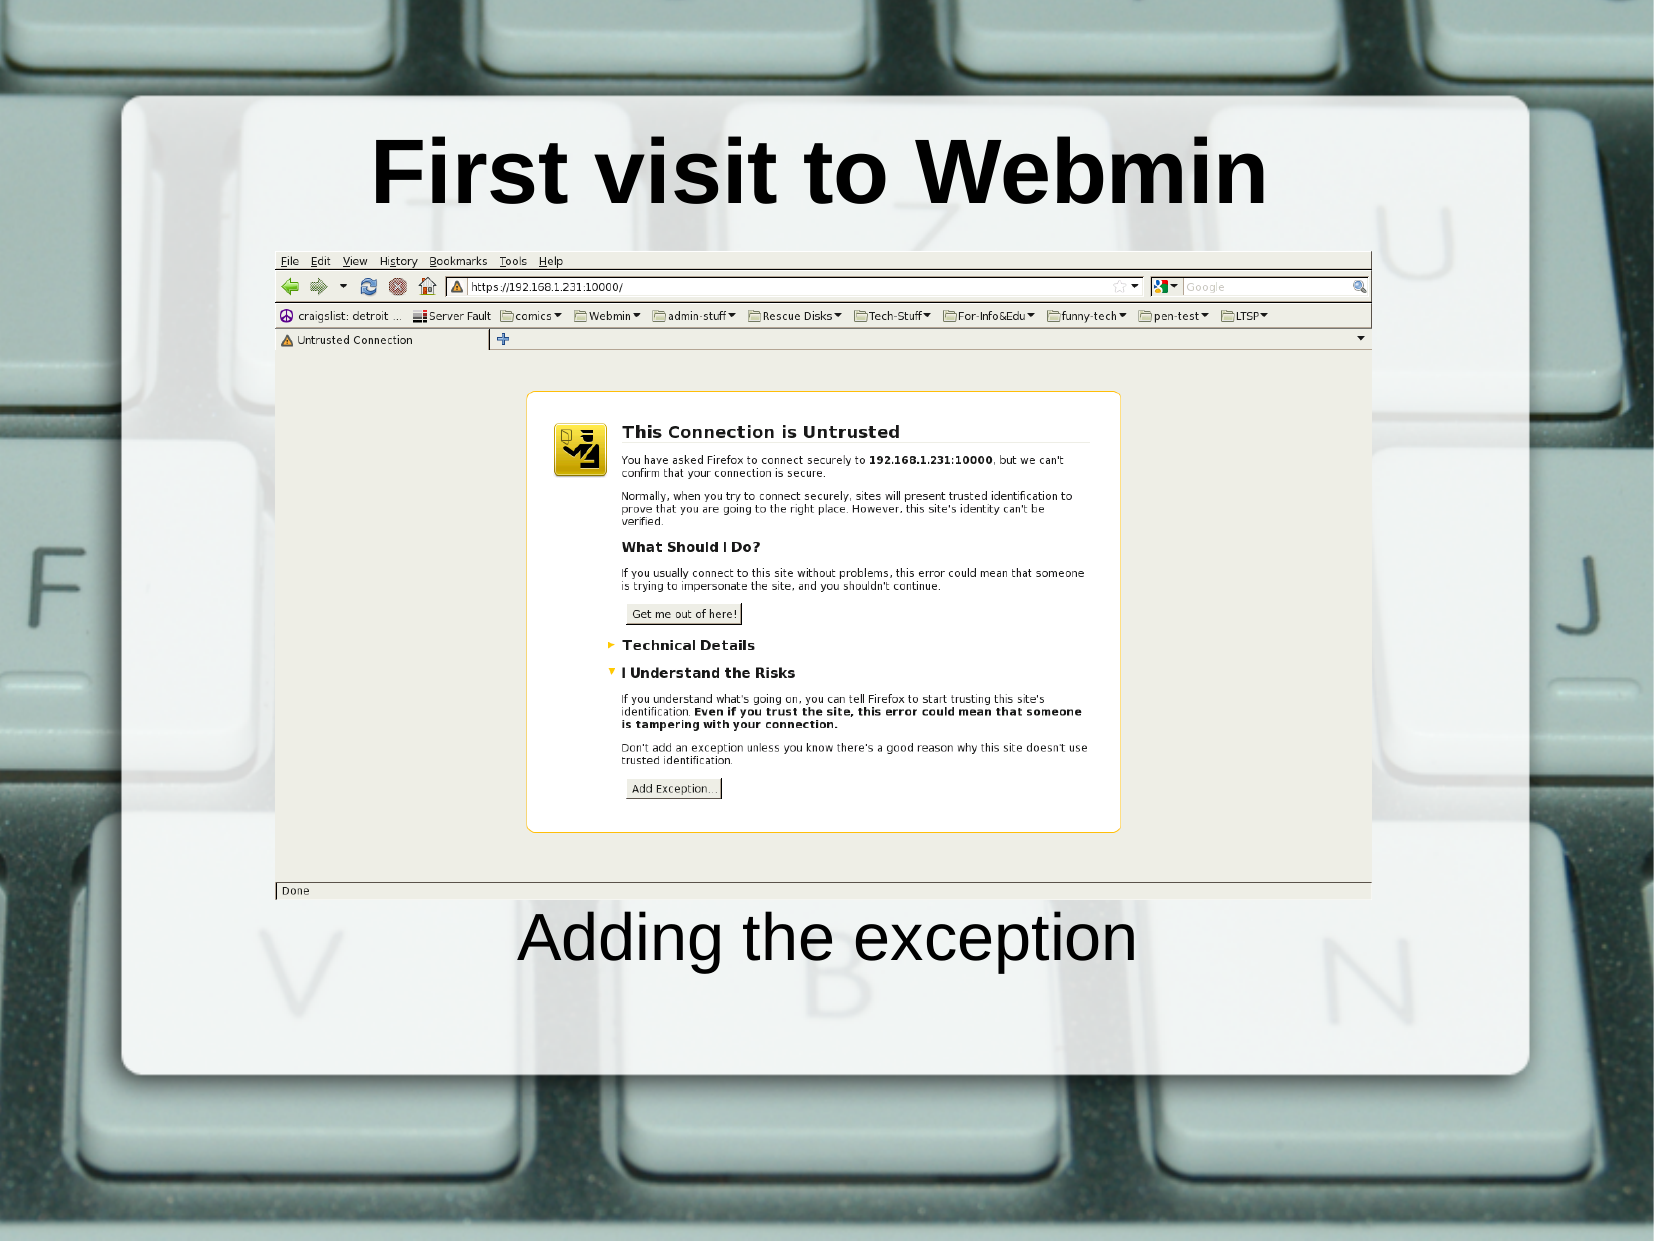

# First visit to Webmin
Adding the exception